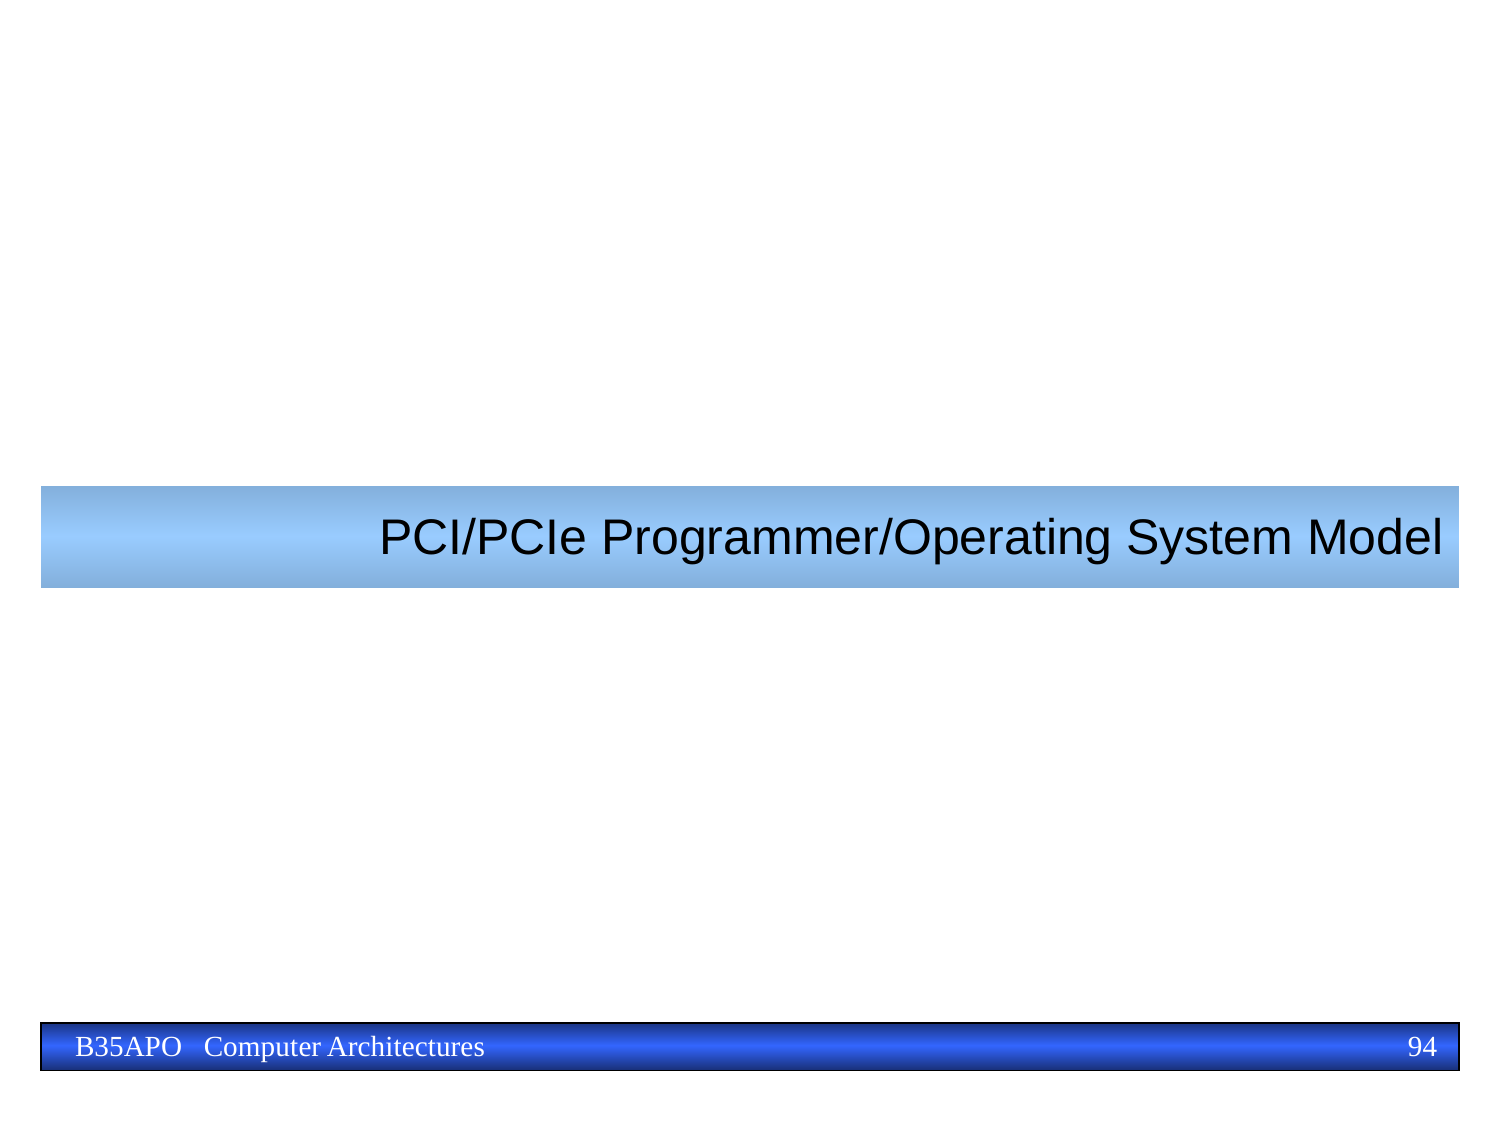

# PCI/PCIe Programmer/Operating System Model
B35APO Computer Architectures
94